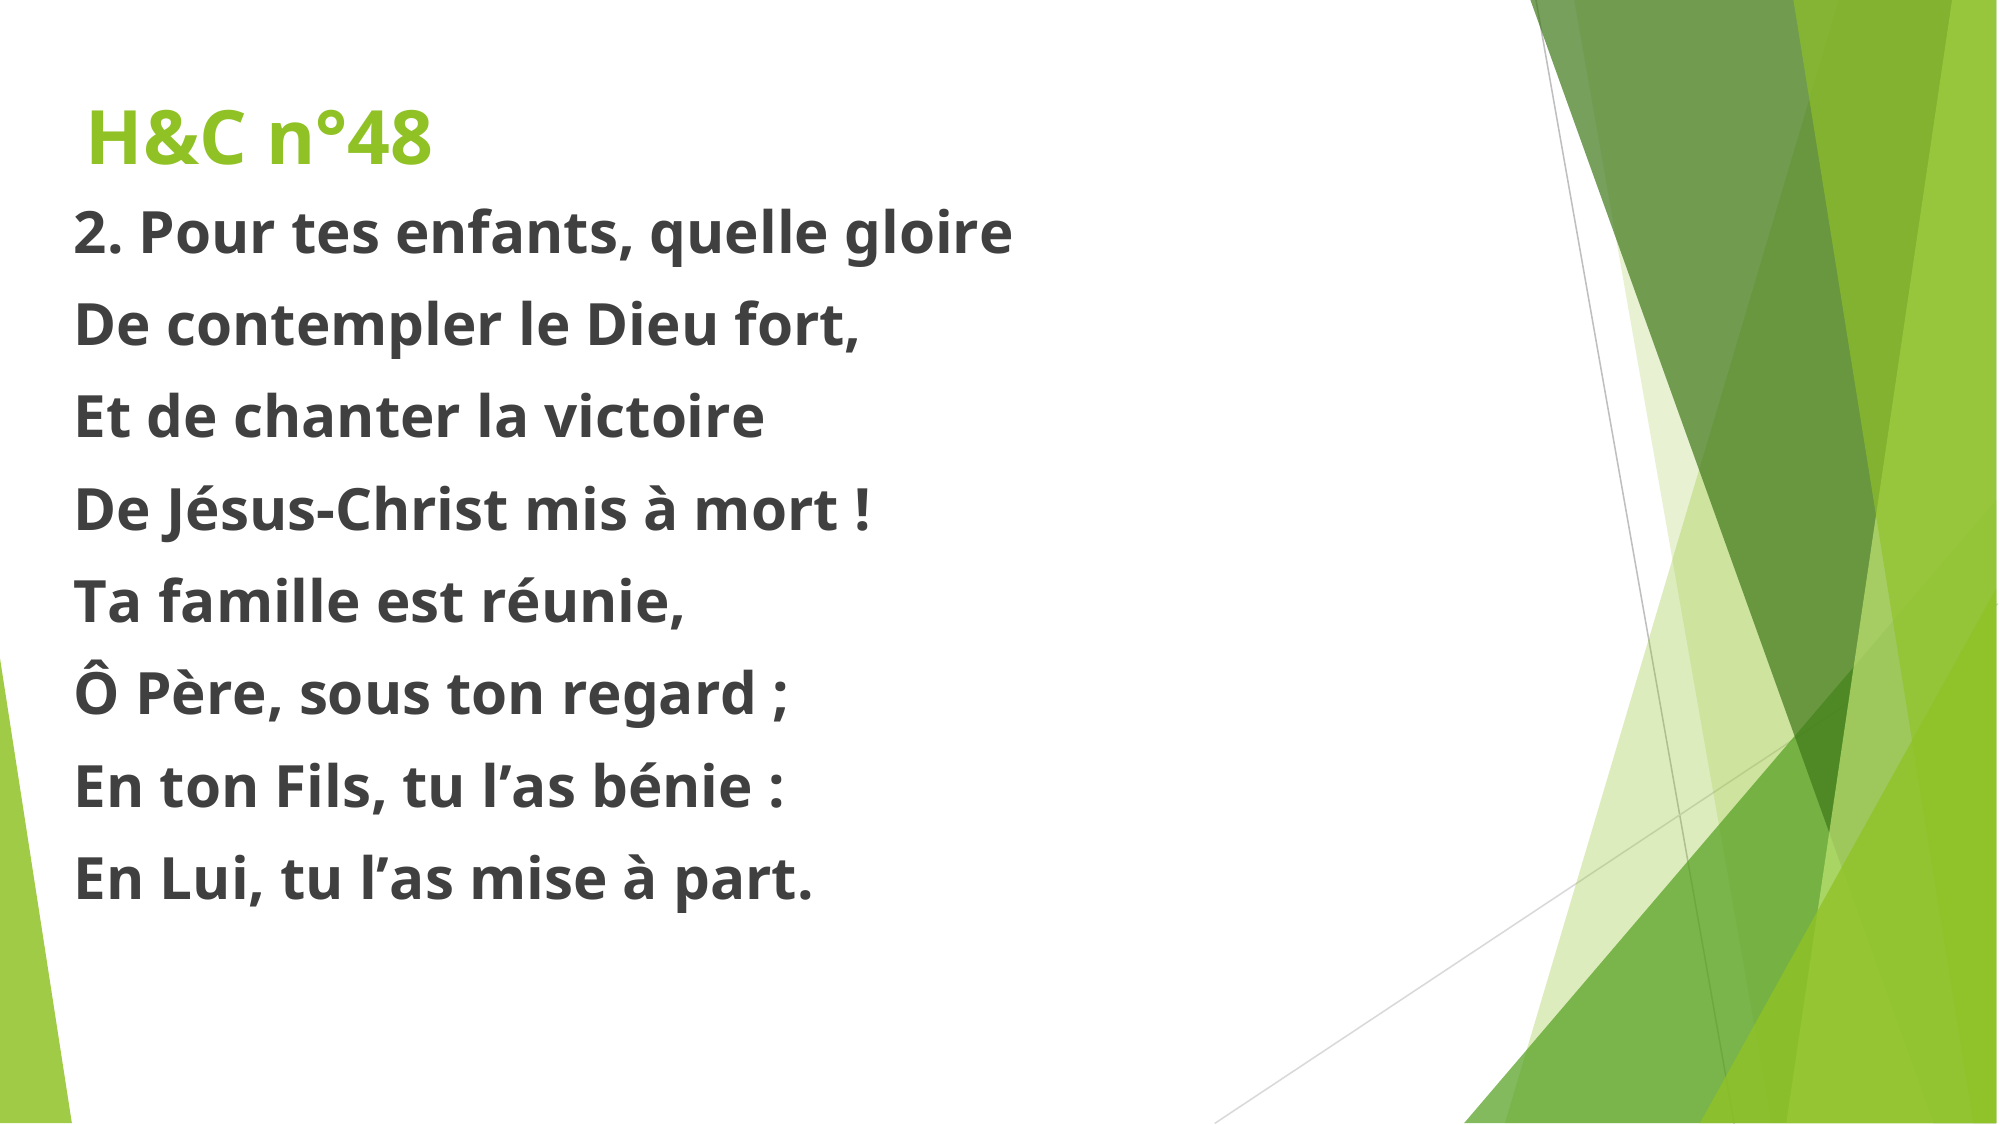

H&C n°48
2. Pour tes enfants, quelle gloire
De contempler le Dieu fort,
Et de chanter la victoire
De Jésus-Christ mis à mort !
Ta famille est réunie,
Ô Père, sous ton regard ;
En ton Fils, tu l’as bénie :
En Lui, tu l’as mise à part.